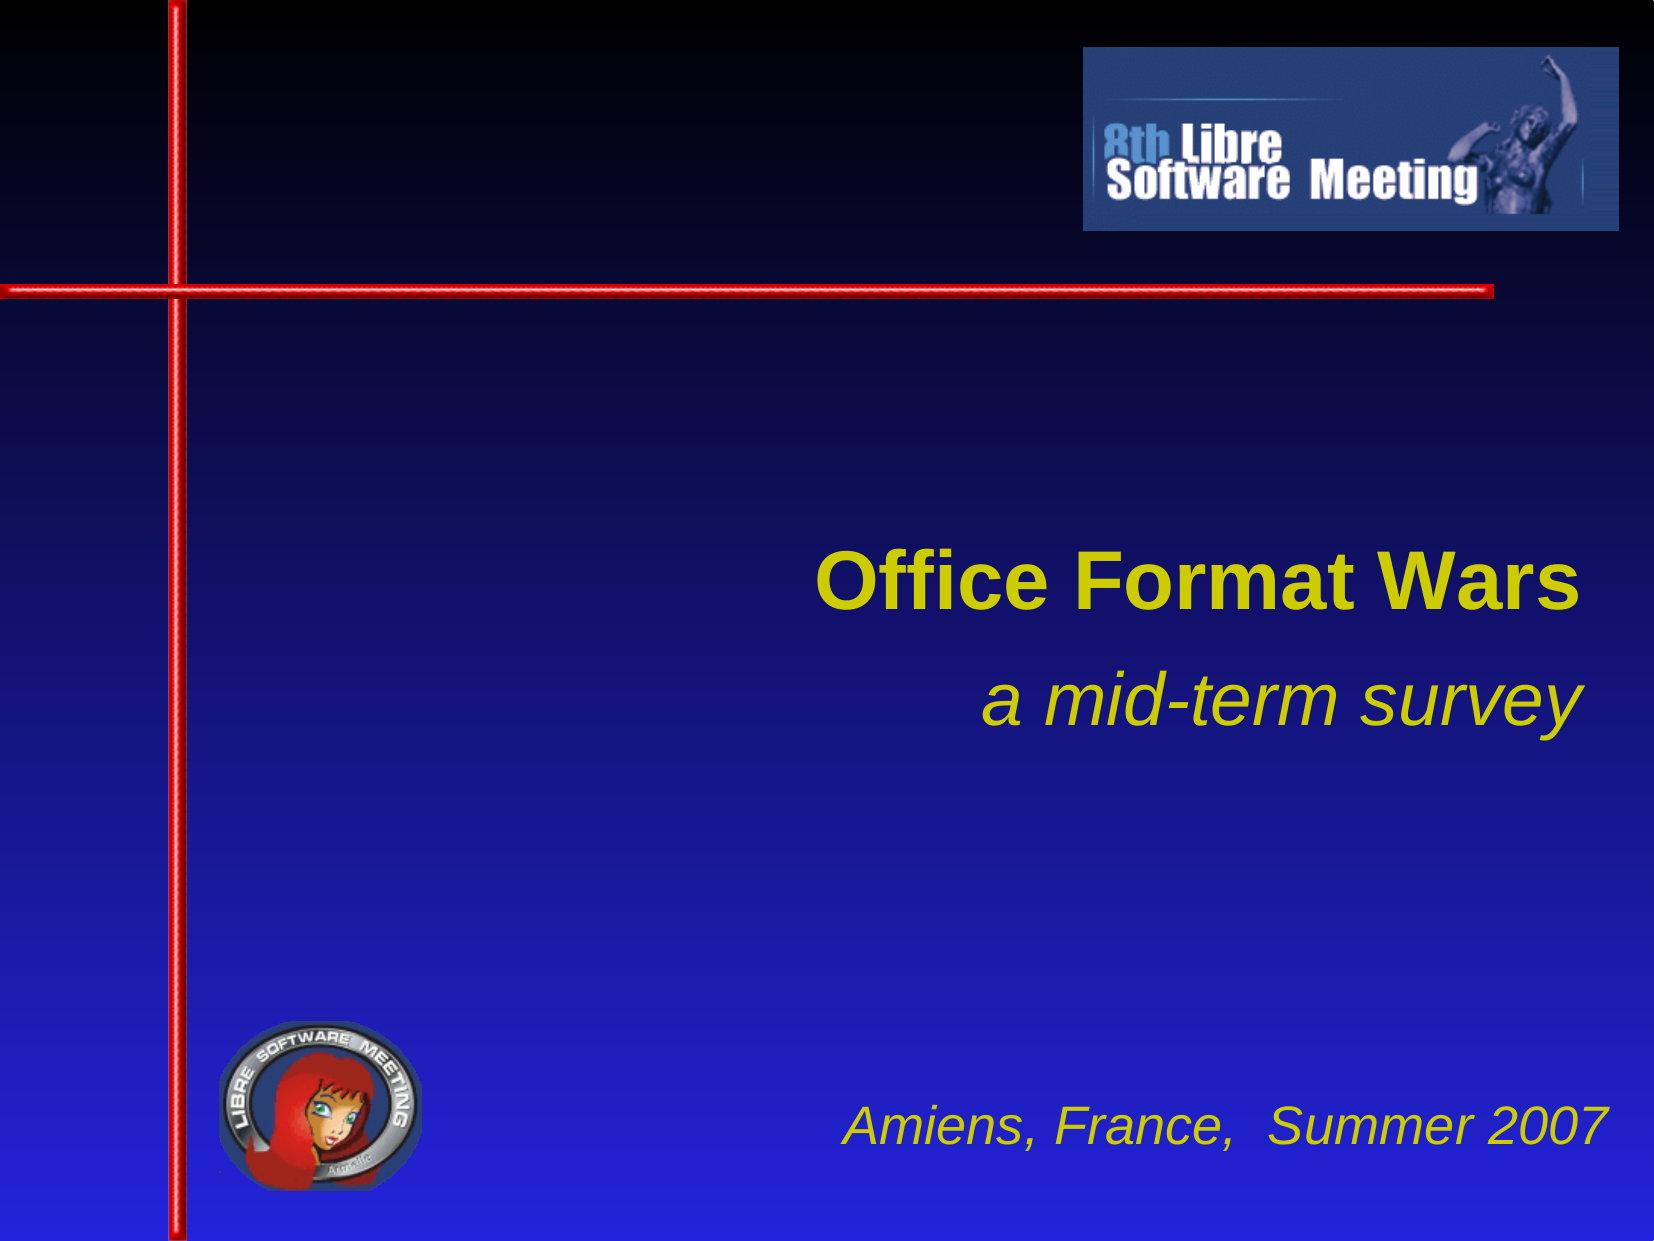

#
Office Format Wars
a mid-term survey
Amiens, France, Summer 2007